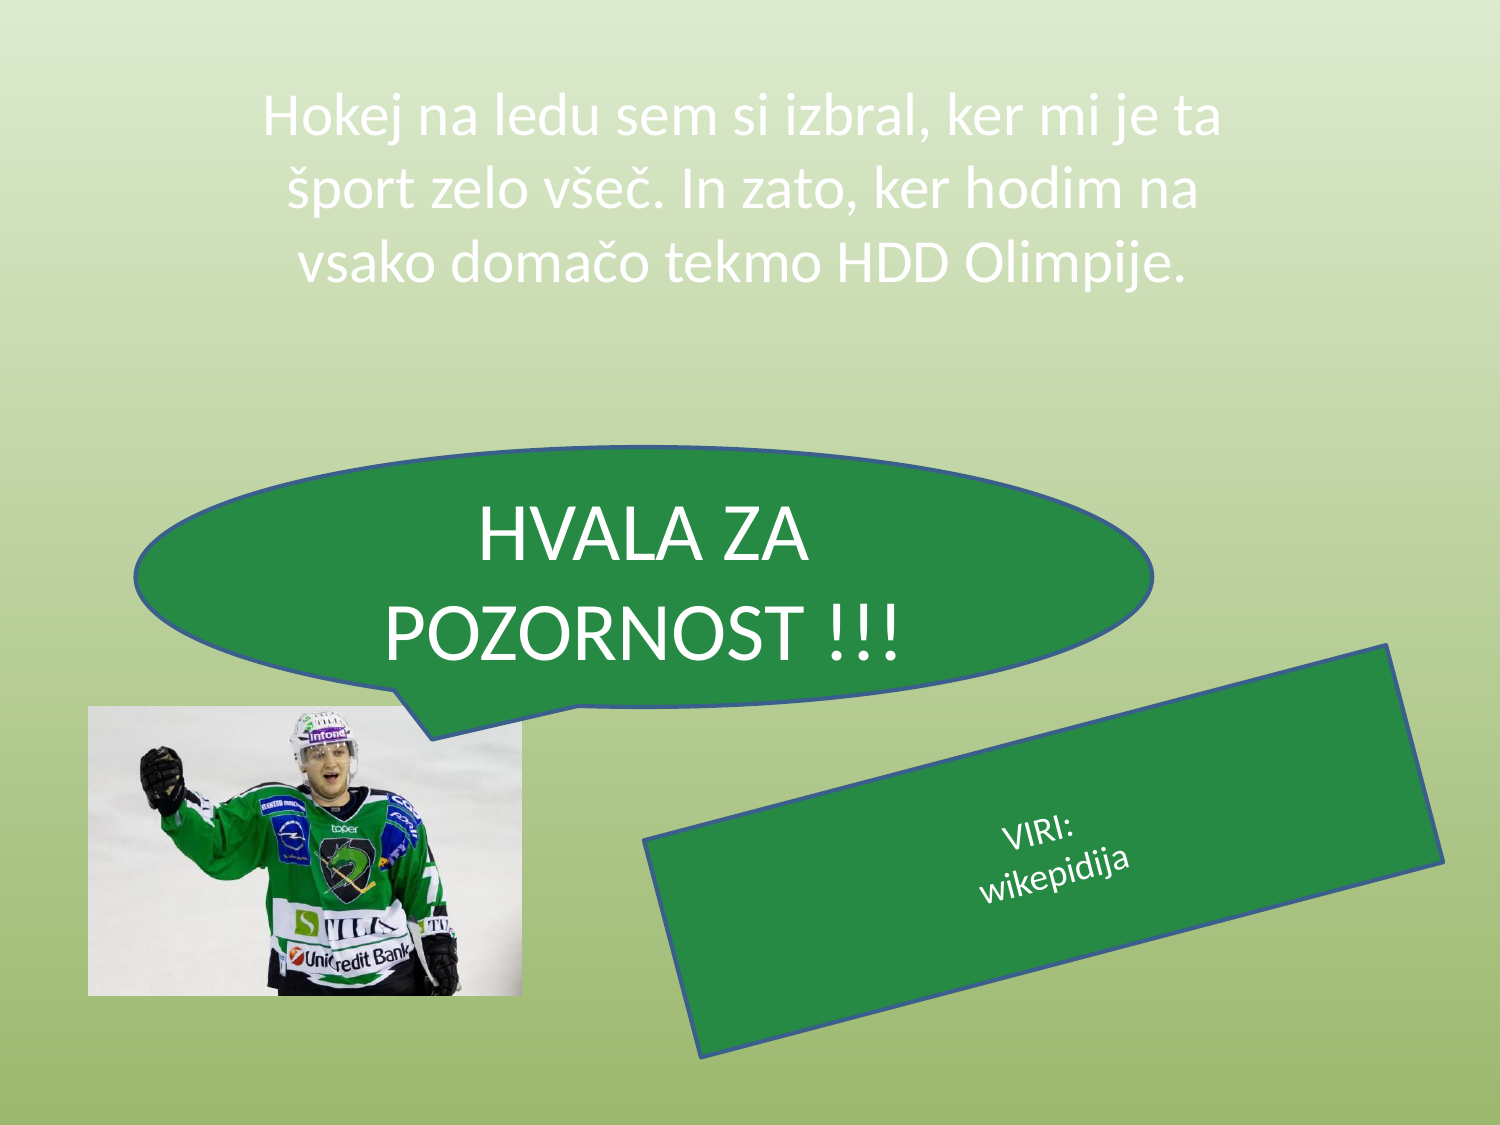

# Hokej na ledu sem si izbral, ker mi je ta šport zelo všeč. In zato, ker hodim na vsako domačo tekmo HDD Olimpije.
HVALA ZA POZORNOST !!!
VIRI:
 wikepidija